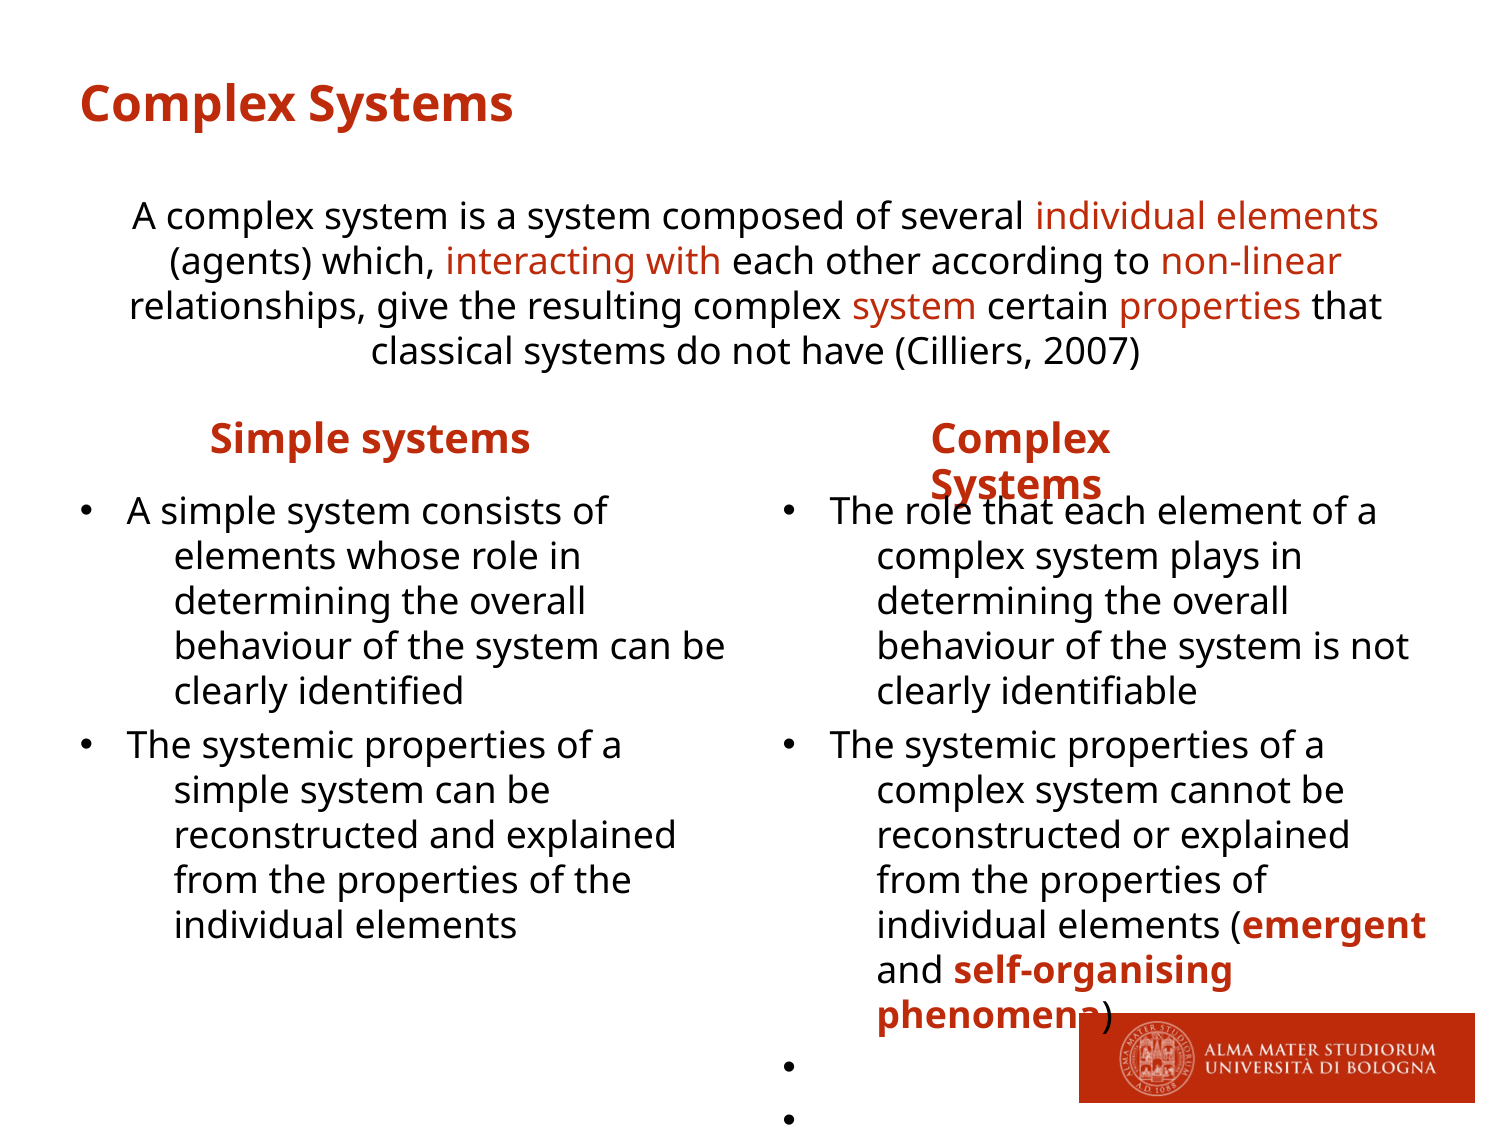

# Complex Systems
A complex system is a system composed of several individual elements (agents) which, interacting with each other according to non-linear relationships, give the resulting complex system certain properties that classical systems do not have (Cilliers, 2007)
Simple systems
Complex Systems
A simple system consists of elements whose role in determining the overall behaviour of the system can be clearly identified
The systemic properties of a simple system can be reconstructed and explained from the properties of the individual elements
The role that each element of a complex system plays in determining the overall behaviour of the system is not clearly identifiable
The systemic properties of a complex system cannot be reconstructed or explained from the properties of individual elements (emergent and self-organising phenomena)